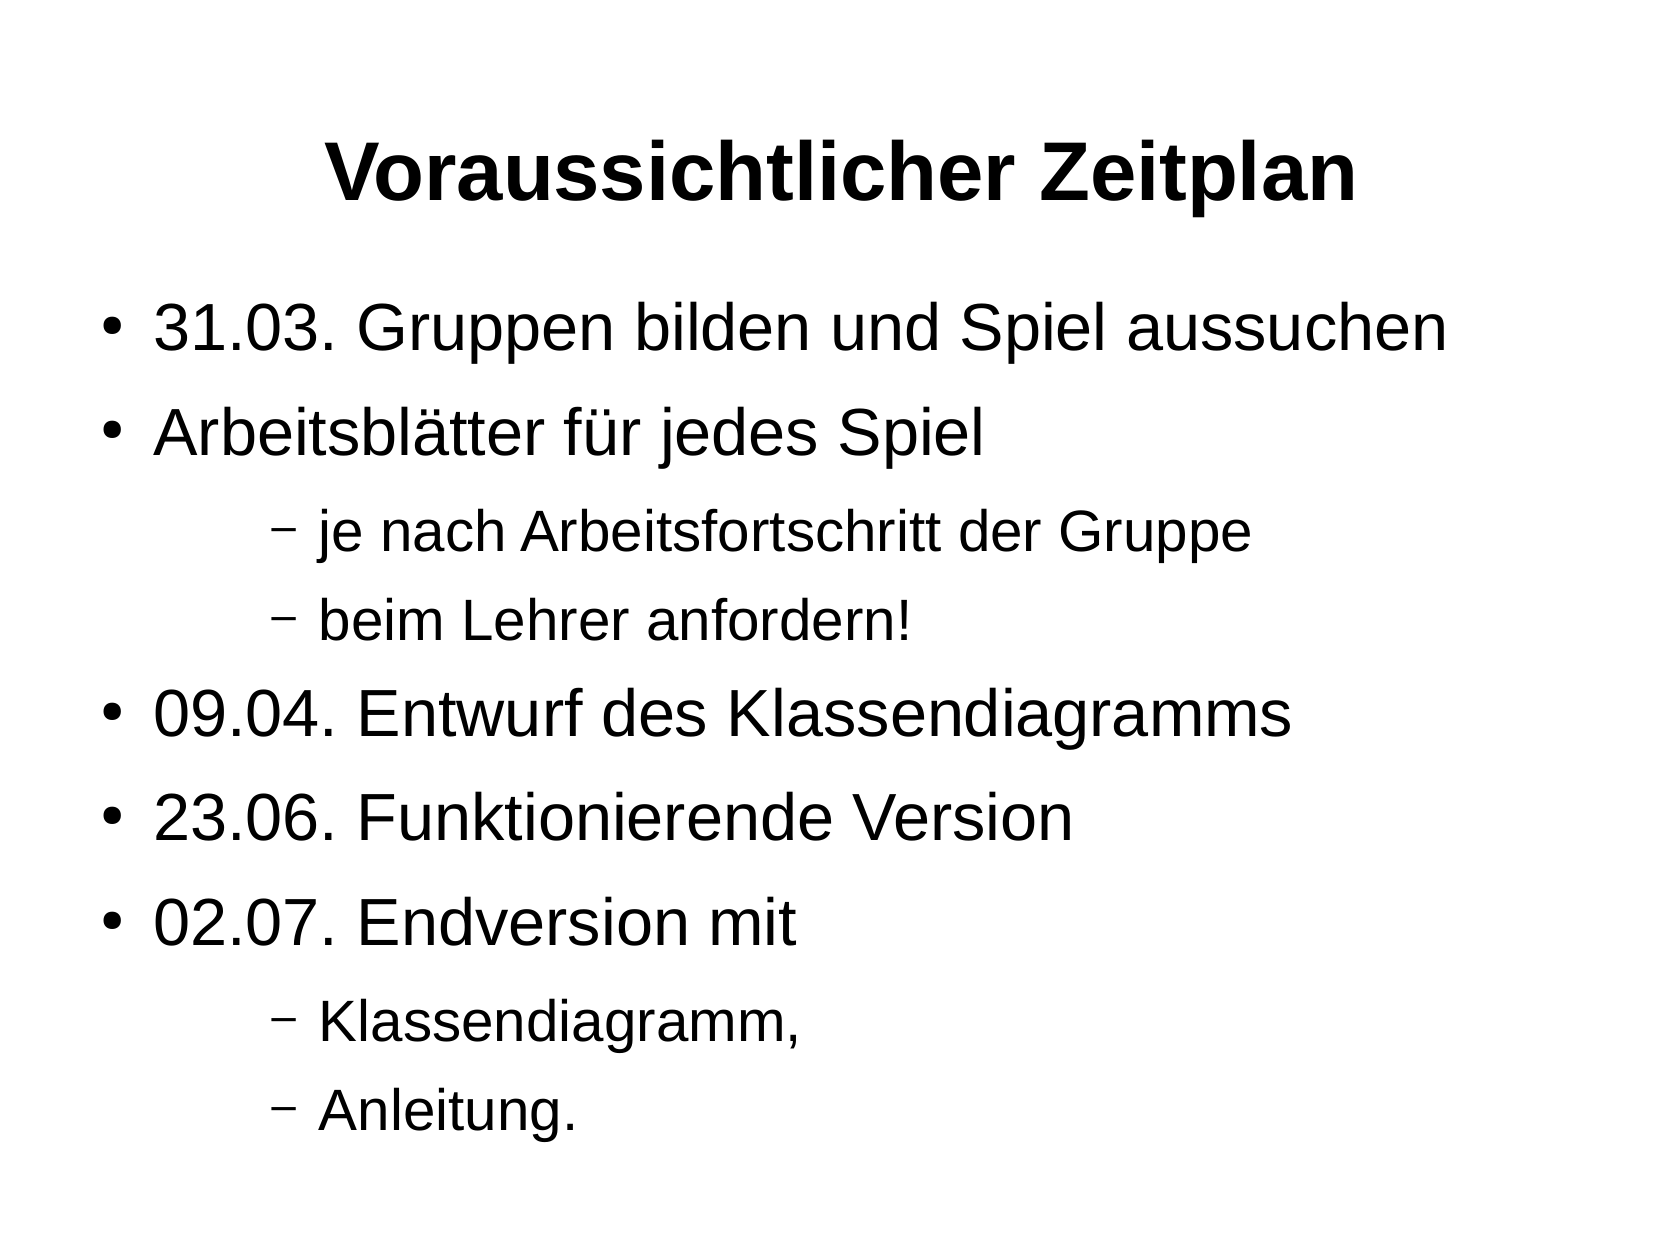

Voraussichtlicher Zeitplan
# 31.03. Gruppen bilden und Spiel aussuchen
Arbeitsblätter für jedes Spiel
je nach Arbeitsfortschritt der Gruppe
beim Lehrer anfordern!
09.04. Entwurf des Klassendiagramms
23.06. Funktionierende Version
02.07. Endversion mit
Klassendiagramm,
Anleitung.